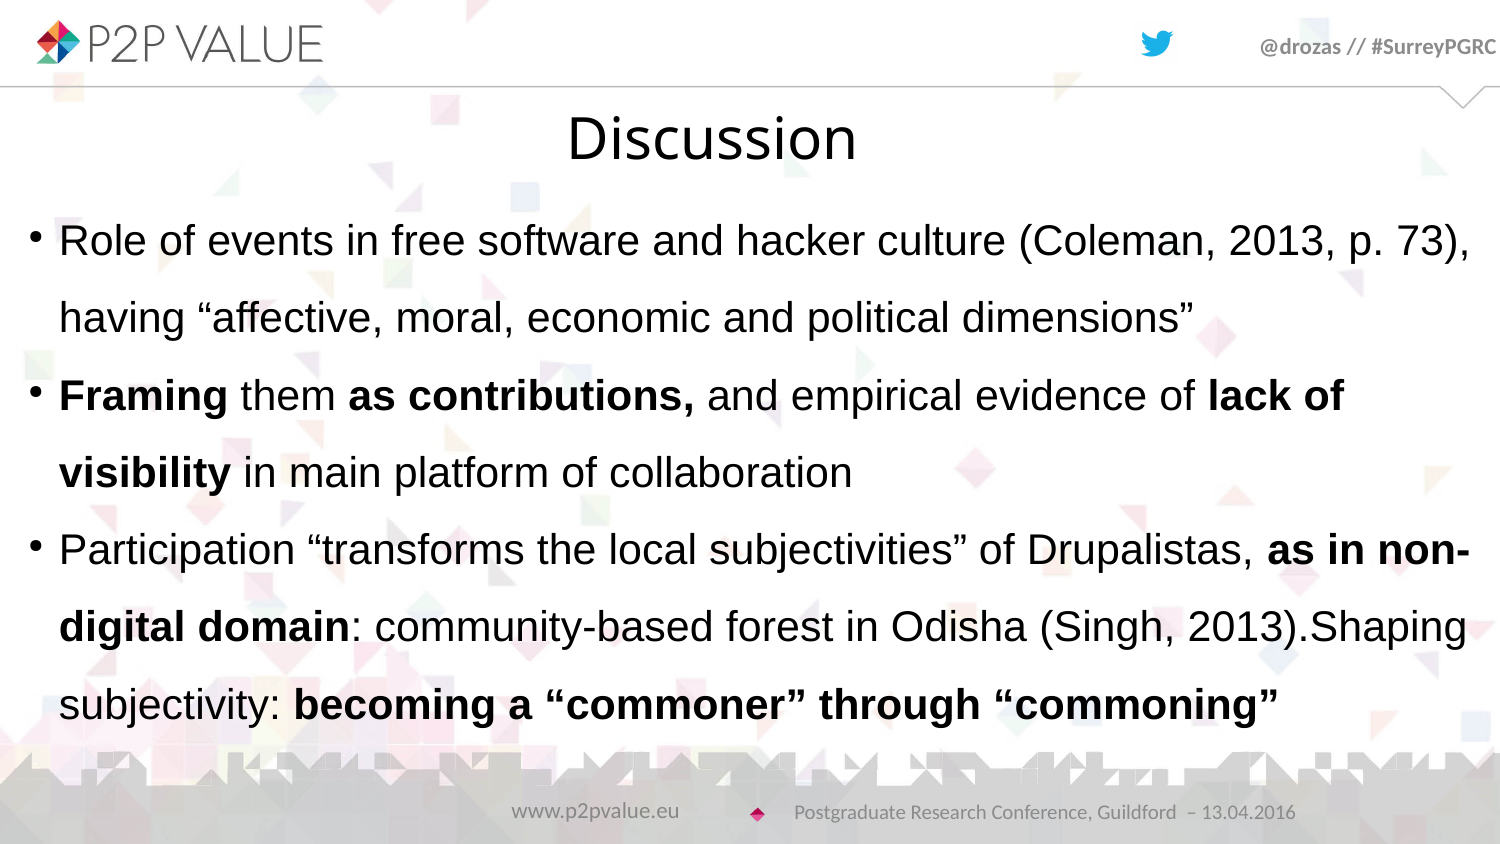

@drozas // #SurreyPGRC
# Discussion
Role of events in free software and hacker culture (Coleman, 2013, p. 73), having “affective, moral, economic and political dimensions”
Framing them as contributions, and empirical evidence of lack of visibility in main platform of collaboration
Participation “transforms the local subjectivities” of Drupalistas, as in non-digital domain: community-based forest in Odisha (Singh, 2013).Shaping subjectivity: becoming a “commoner” through “commoning”
Postgraduate Research Conference, Guildford – 13.04.2016
www.p2pvalue.eu